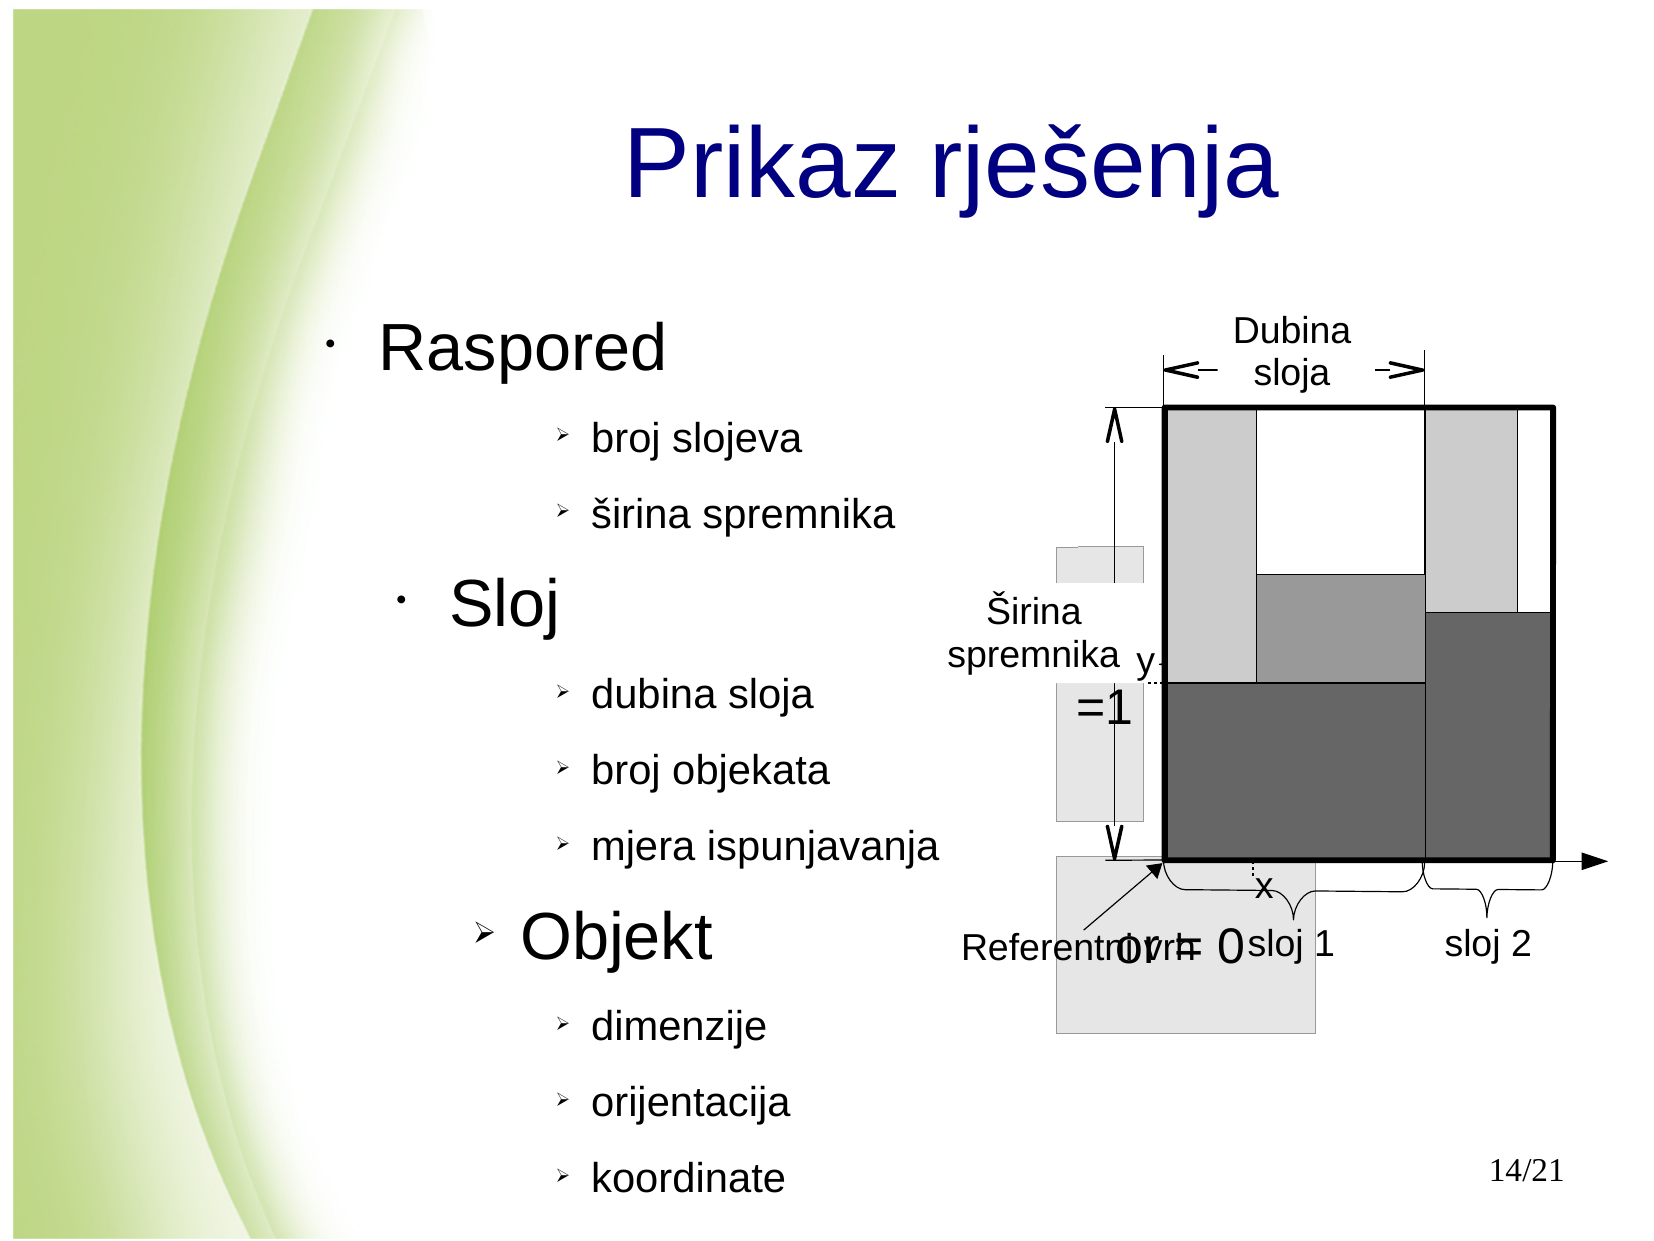

# Prikaz rješenja
Dubina sloja
Raspored
broj slojeva
širina spremnika
Sloj
dubina sloja
broj objekata
mjera ispunjavanja
Objekt
dimenzije
orijentacija
koordinate
Širina spremnika
obj.
 3
objekt 2
objekt 1
širina
duljina
or
=1
or = 0
y
x
Referentni vrh
sloj 1
sloj 2
or = 0